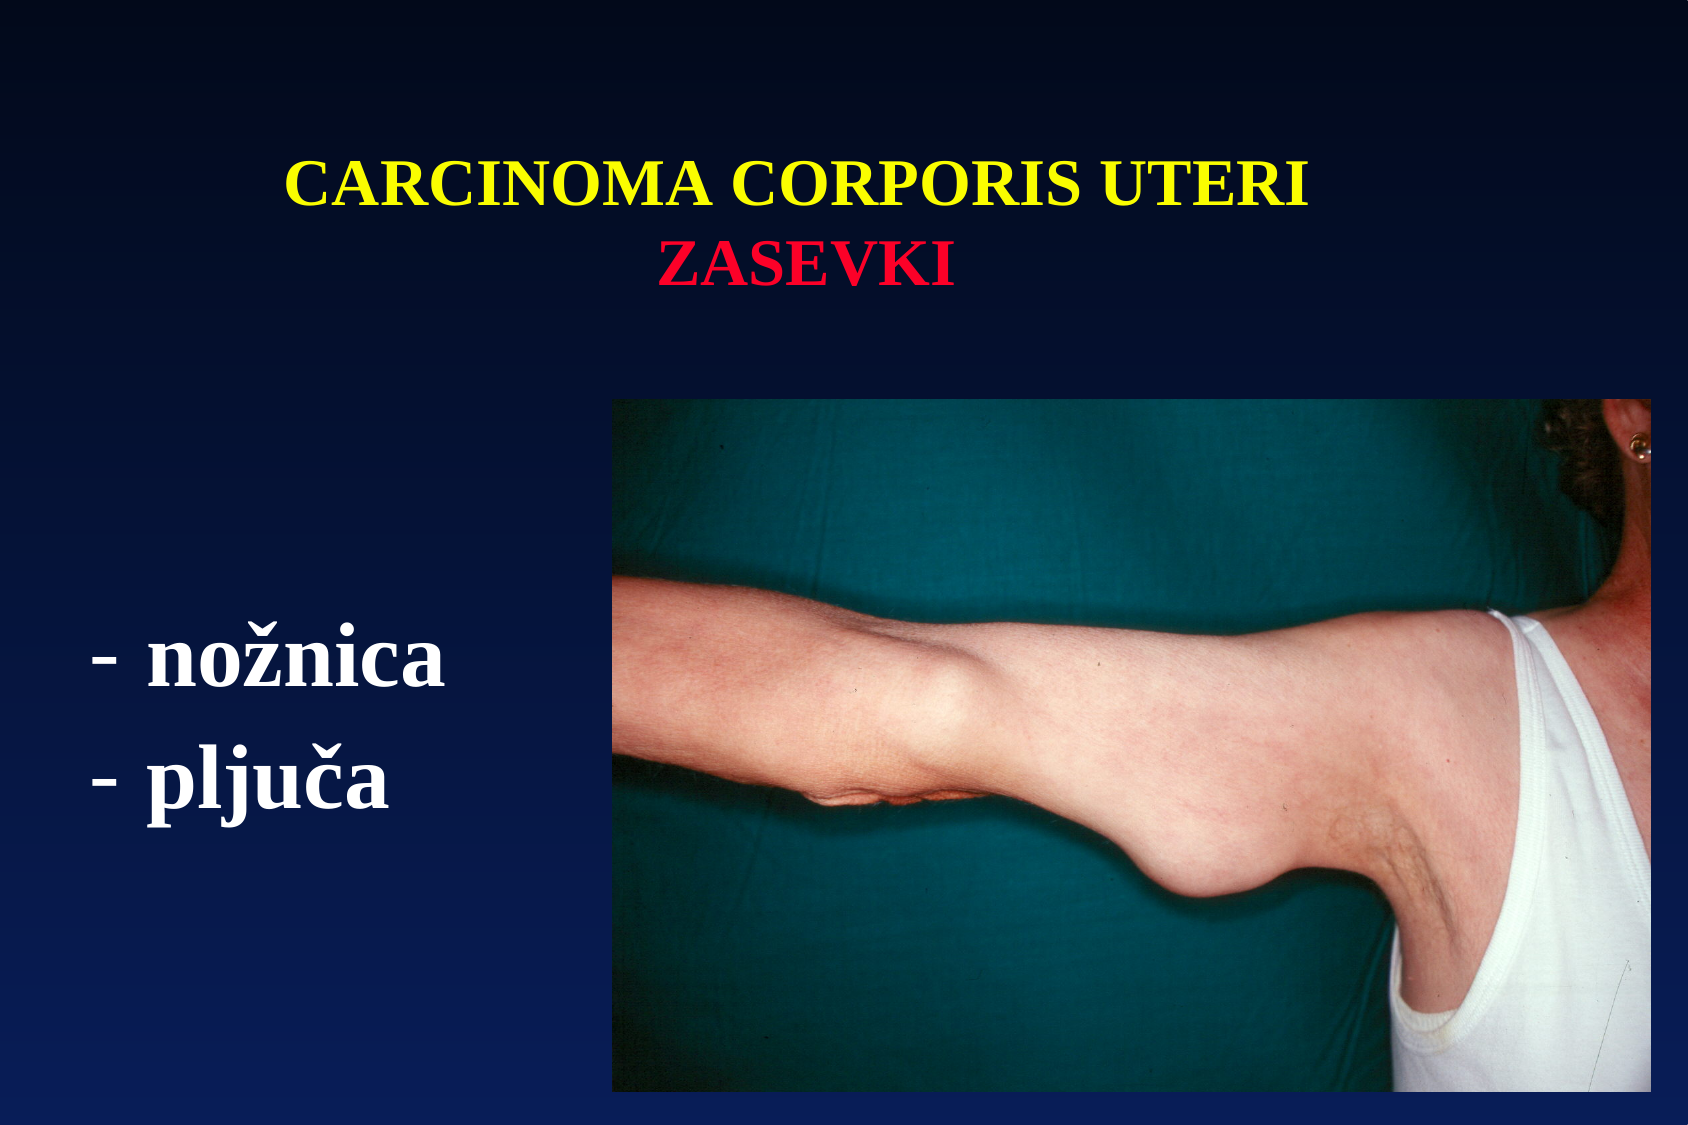

# CARCINOMA CORPORIS UTERI ZASEVKI
nožnica
pljuča